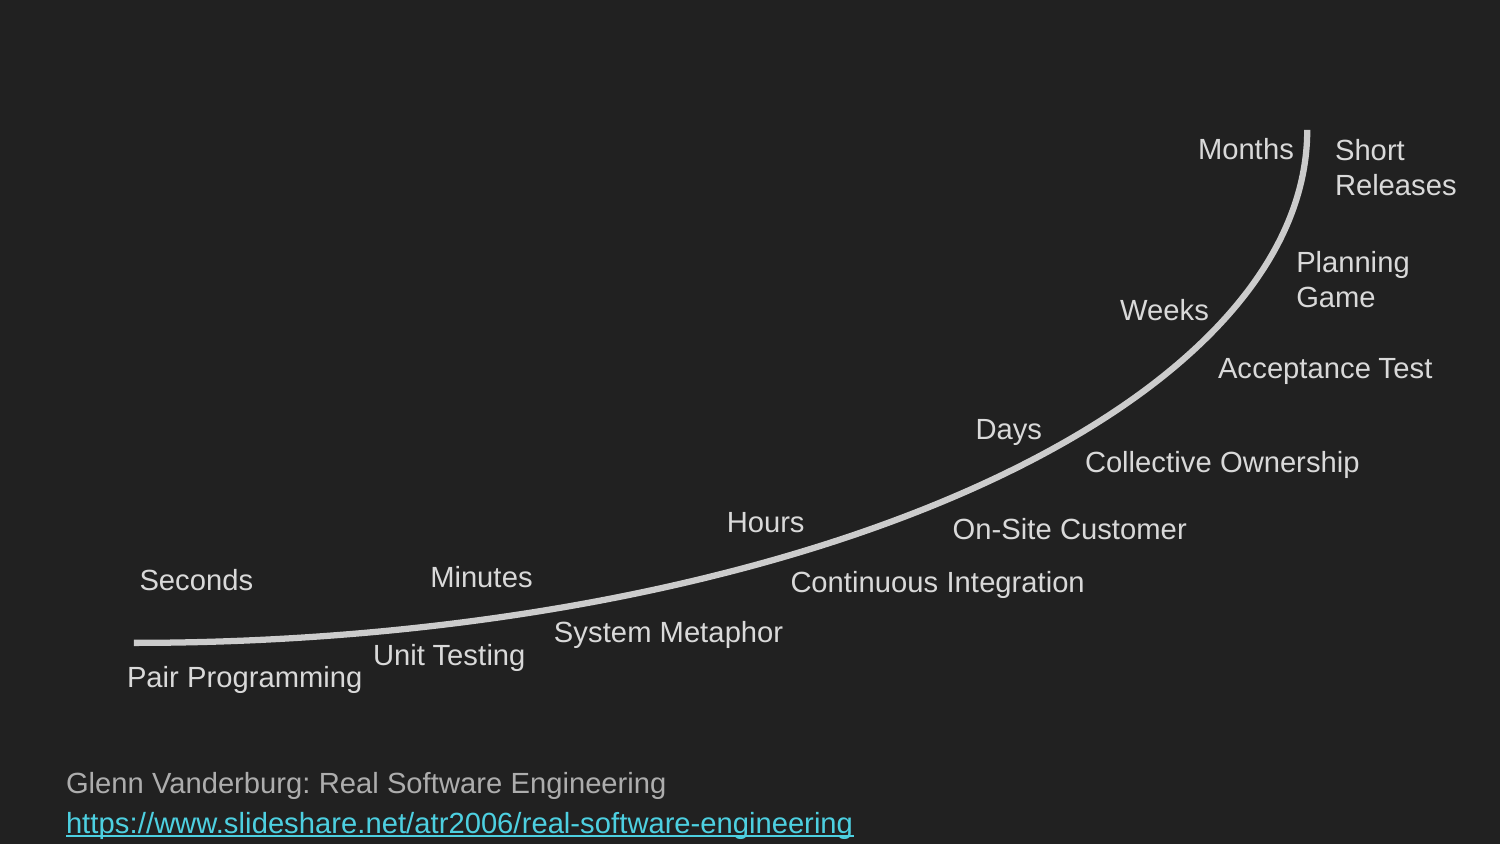

Months
Short Releases
Planning Game
Weeks
Acceptance Test
Days
Collective Ownership
Hours
On-Site Customer
Minutes
Seconds
Continuous Integration
System Metaphor
Unit Testing
Pair Programming
# Glenn Vanderburg: Real Software Engineering https://www.slideshare.net/atr2006/real-software-engineering